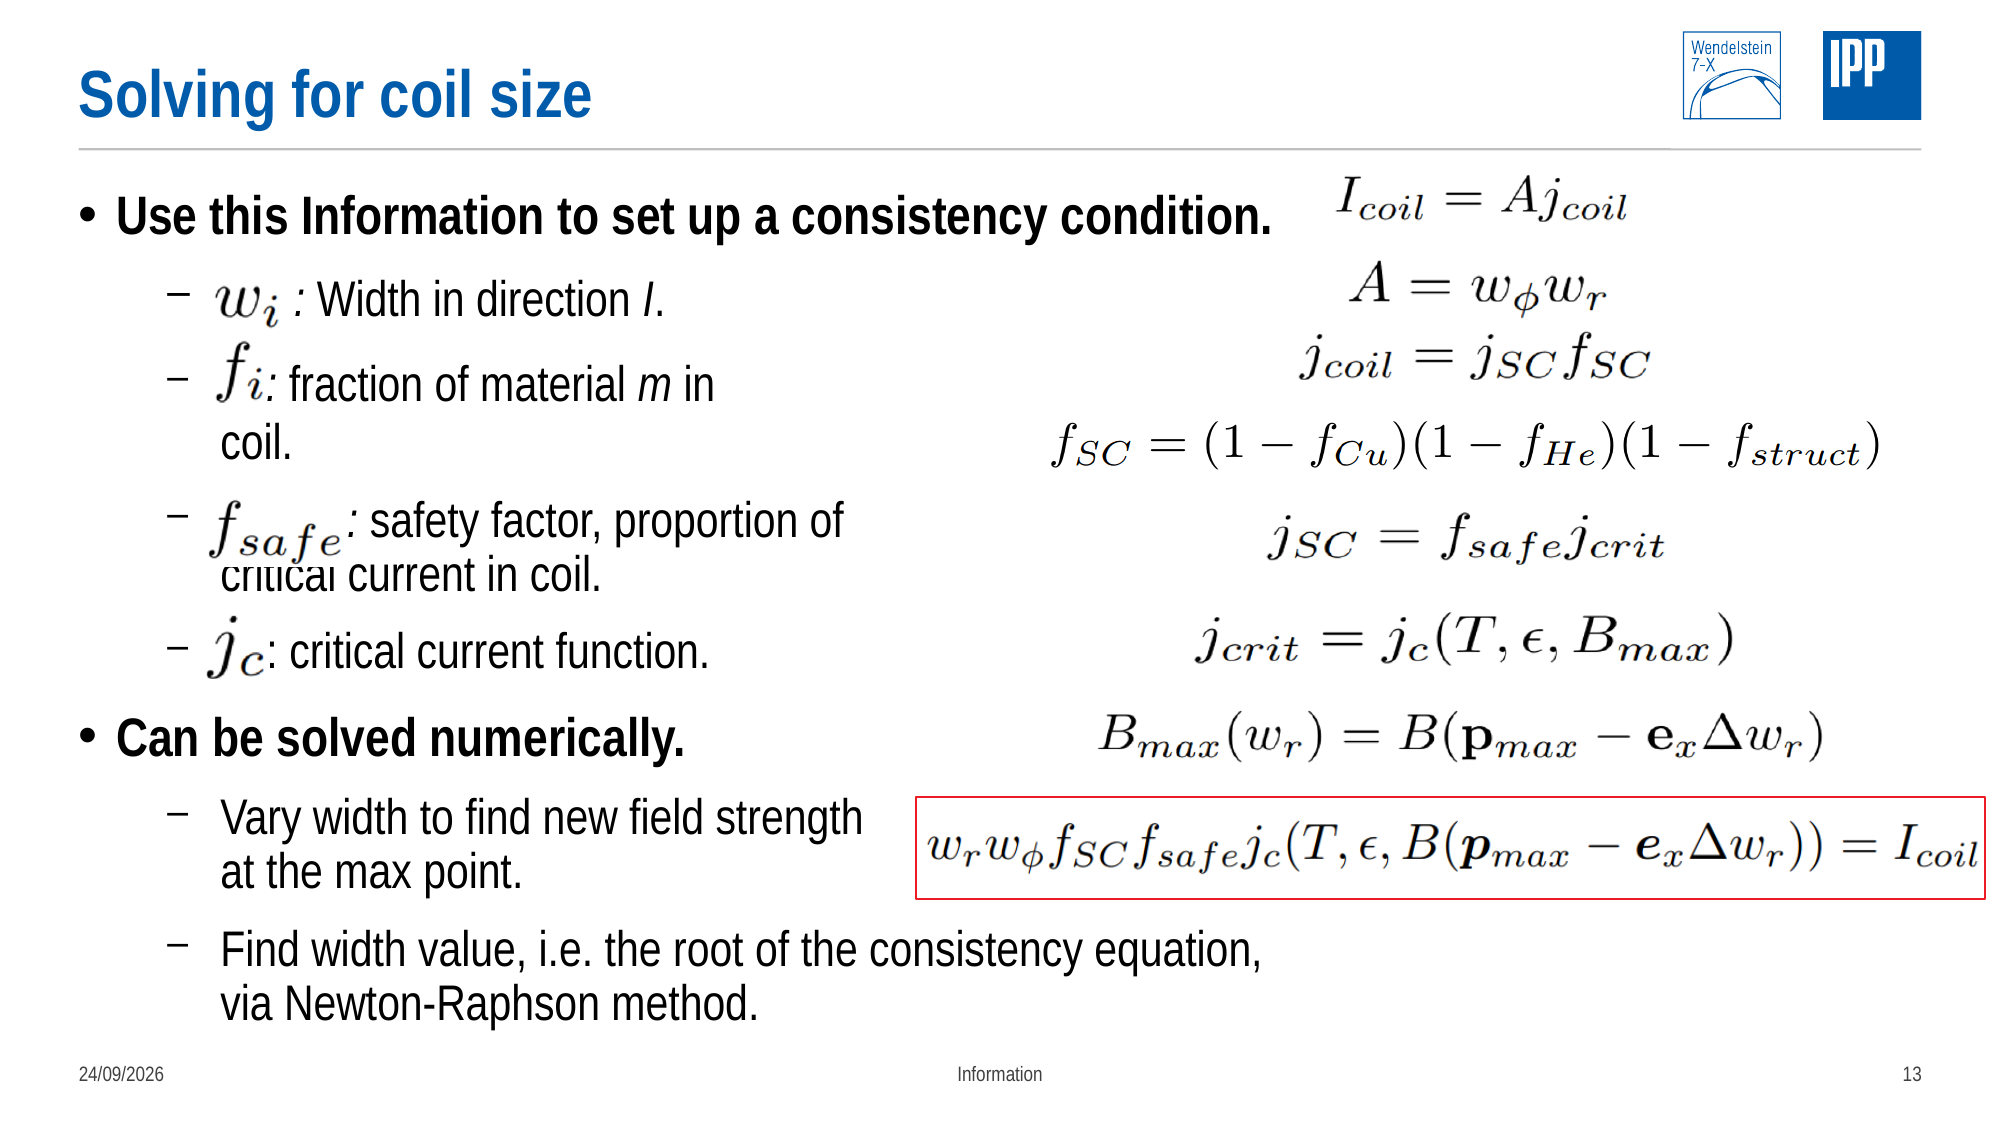

# Solving for coil size
Use this Information to set up a consistency condition.
 : Width in direction I.
 : fraction of material m in
coil.
 : safety factor, proportion of
critical current in coil.
 : critical current function.
Can be solved numerically.
Vary width to find new field strength
at the max point.
Find width value, i.e. the root of the consistency equation,
via Newton-Raphson method.
Information